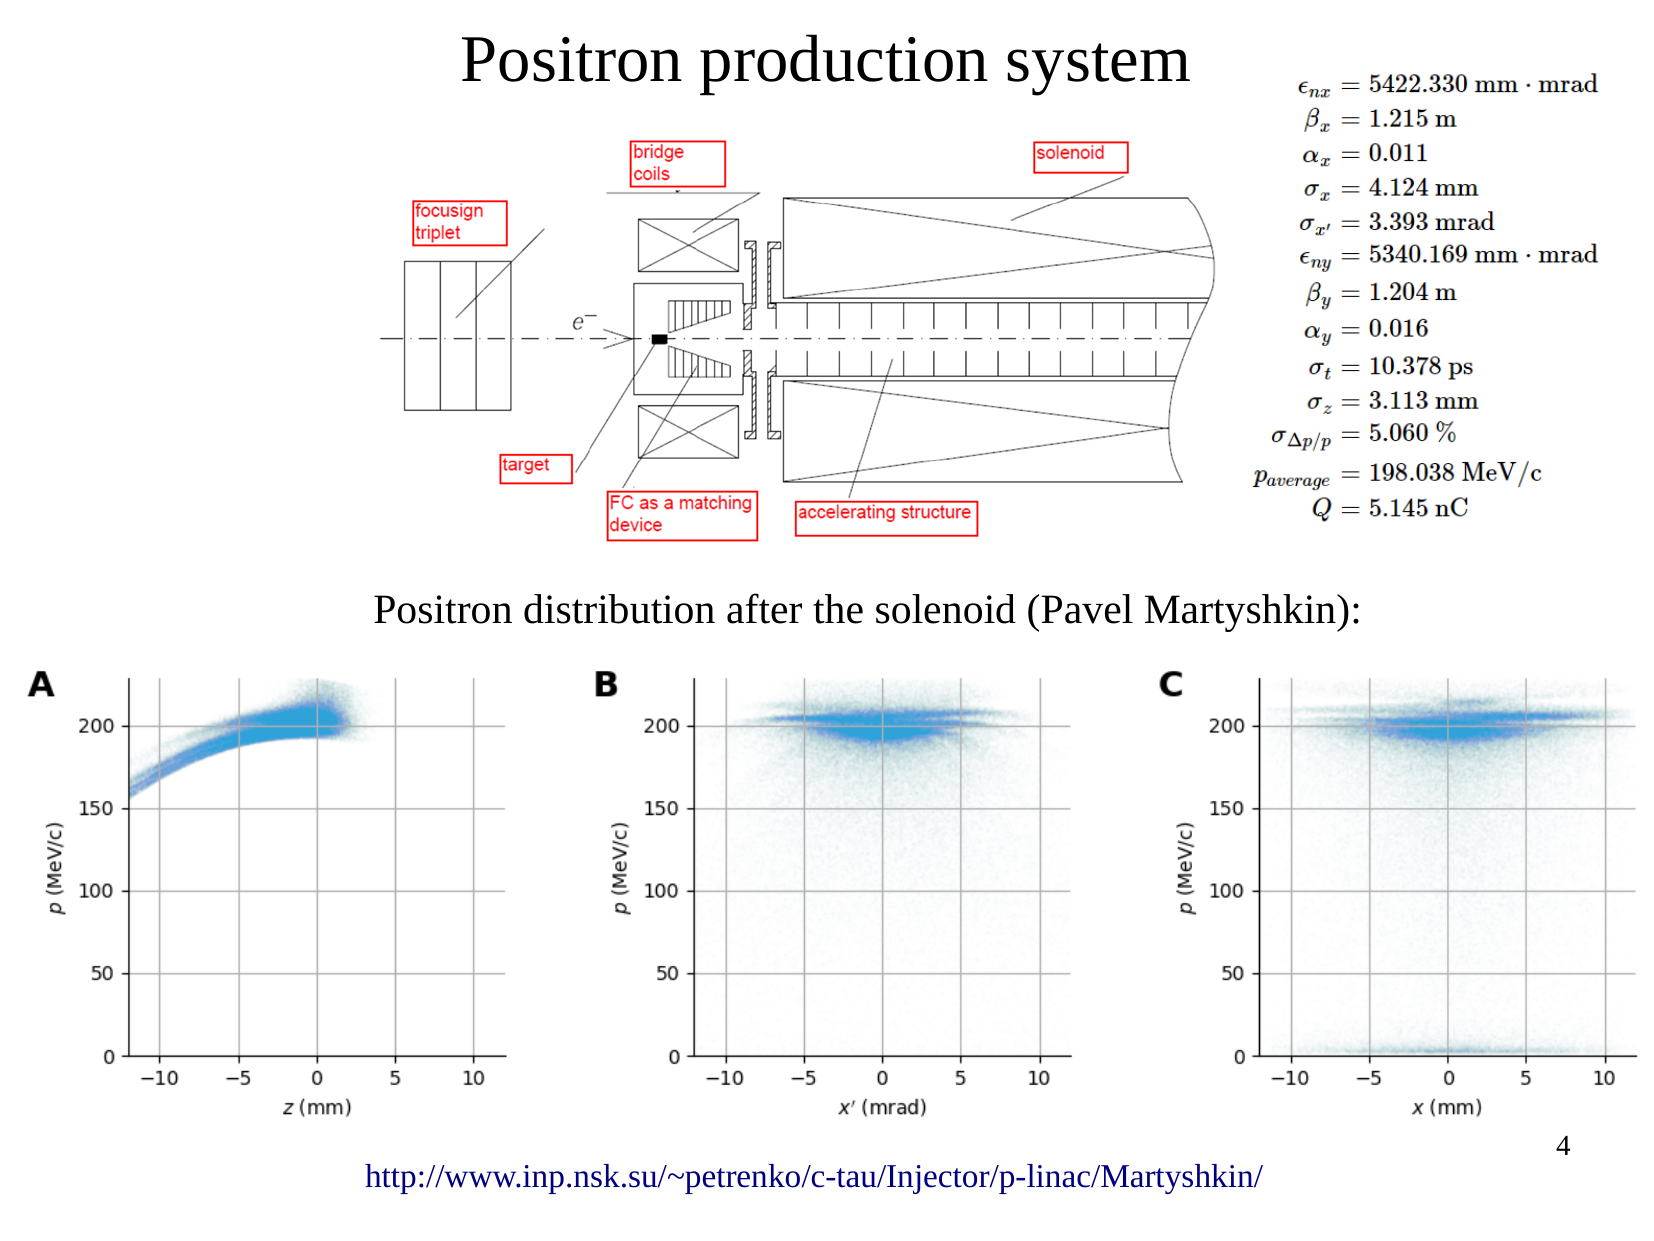

# Positron production system
Positron distribution after the solenoid (Pavel Martyshkin):
4
http://www.inp.nsk.su/~petrenko/c-tau/Injector/p-linac/Martyshkin/